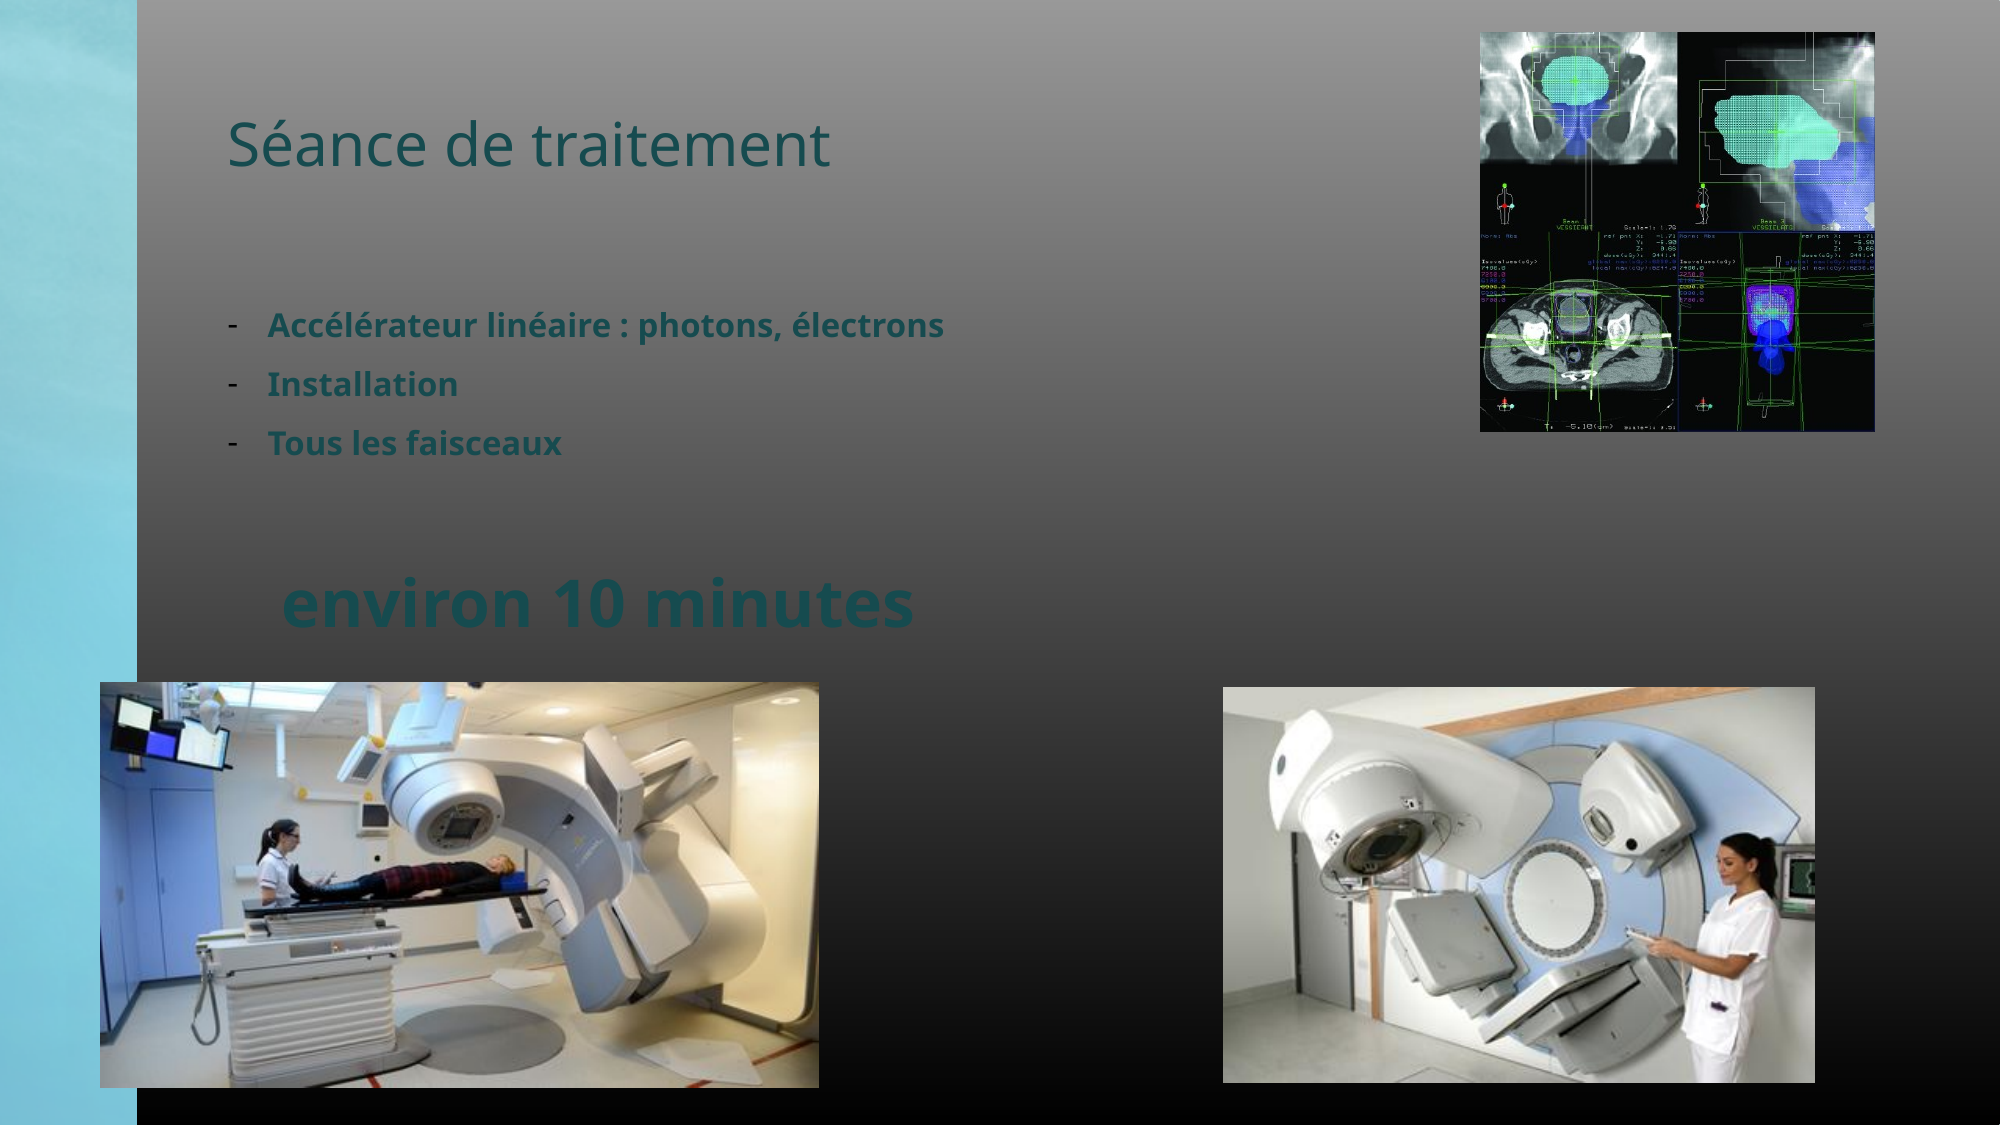

# Séance de traitement
Accélérateur linéaire : photons, électrons
Installation
Tous les faisceaux
				environ 10 minutes